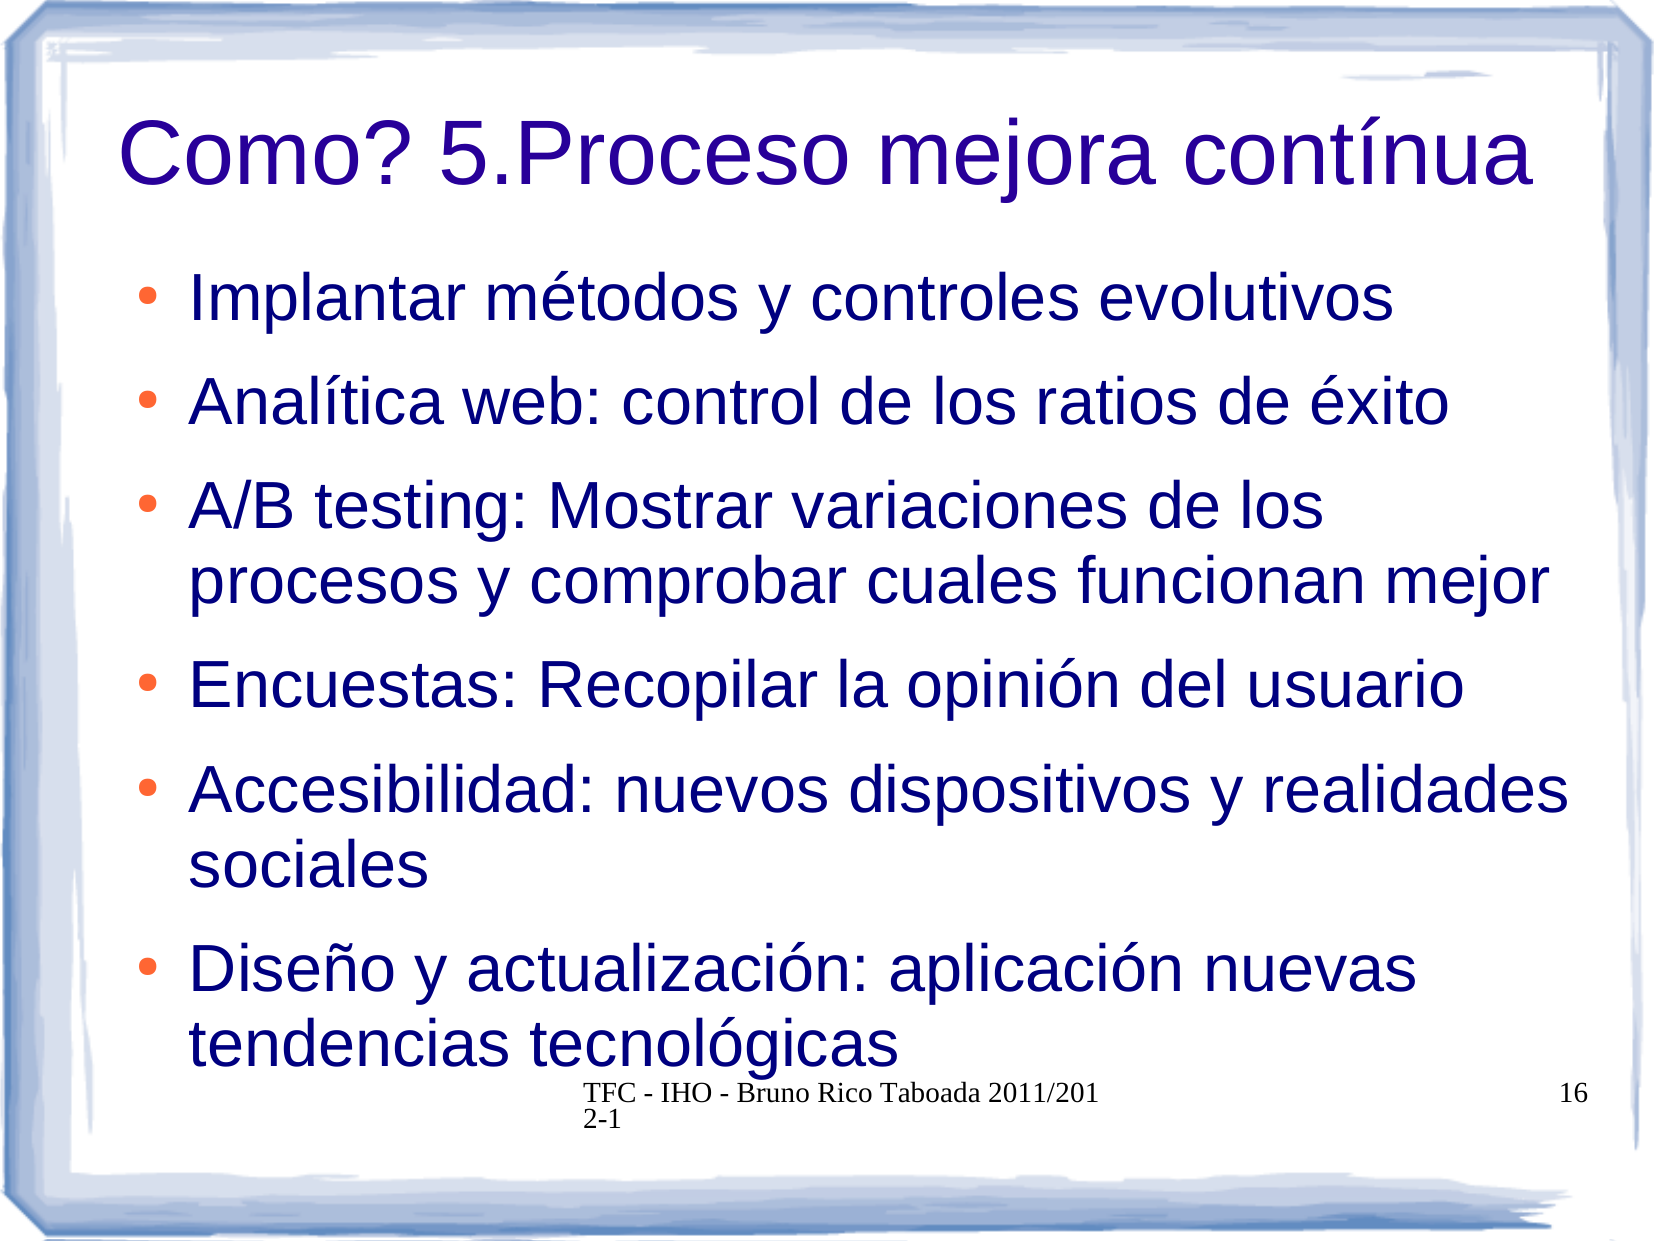

# Como? 5.Proceso mejora contínua
Implantar métodos y controles evolutivos
Analítica web: control de los ratios de éxito
A/B testing: Mostrar variaciones de los procesos y comprobar cuales funcionan mejor
Encuestas: Recopilar la opinión del usuario
Accesibilidad: nuevos dispositivos y realidades sociales
Diseño y actualización: aplicación nuevas tendencias tecnológicas
TFC - IHO - Bruno Rico Taboada 2011/2012-1
16